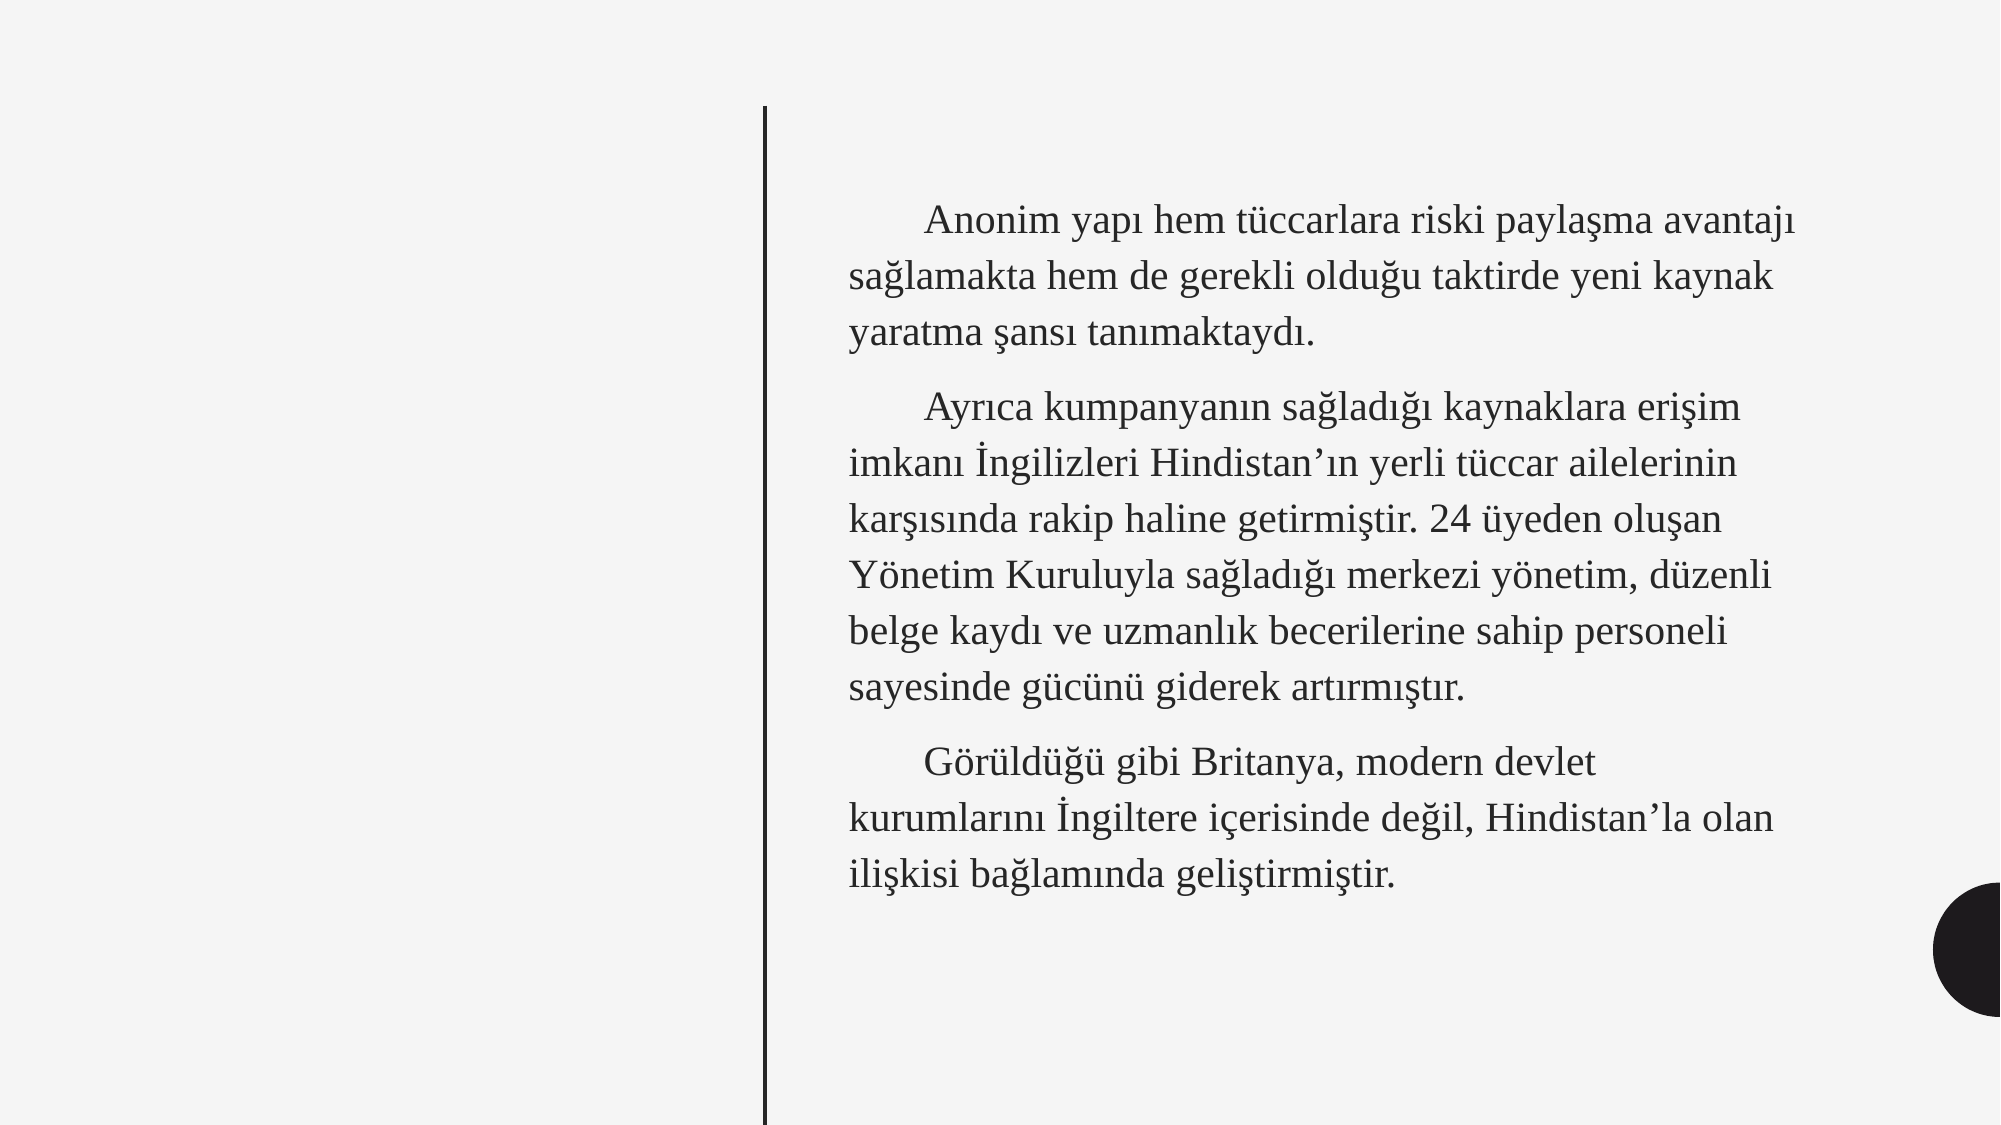

# Anonim yapı hem tüccarlara riski paylaşma avantajı sağlamakta hem de gerekli olduğu taktirde yeni kaynak yaratma şansı tanımaktaydı.
	Ayrıca kumpanyanın sağladığı kaynaklara erişim imkanı İngilizleri Hindistan’ın yerli tüccar ailelerinin karşısında rakip haline getirmiştir. 24 üyeden oluşan Yönetim Kuruluyla sağladığı merkezi yönetim, düzenli belge kaydı ve uzmanlık becerilerine sahip personeli sayesinde gücünü giderek artırmıştır.
	Görüldüğü gibi Britanya, modern devlet kurumlarını İngiltere içerisinde değil, Hindistan’la olan ilişkisi bağlamında geliştirmiştir.